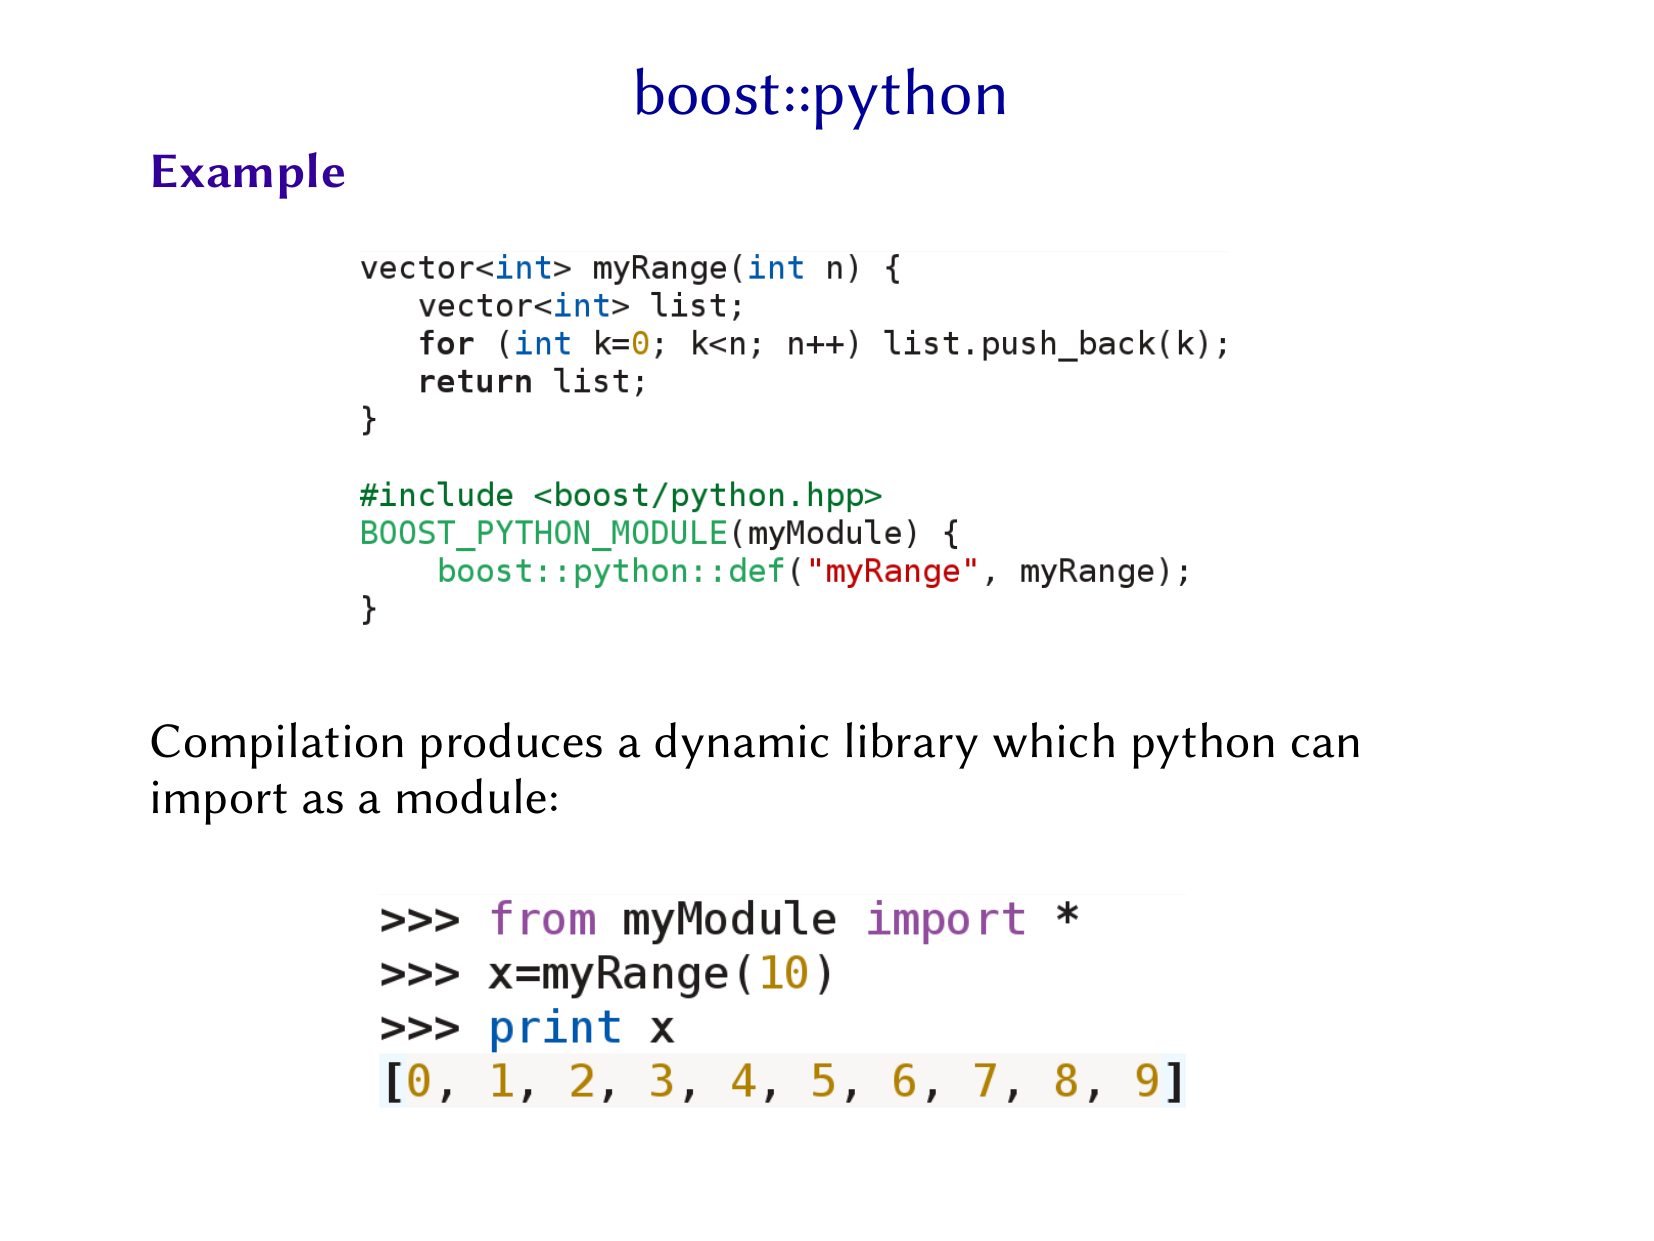

# boost::python
Example
Compilation produces a dynamic library which python can import as a module: